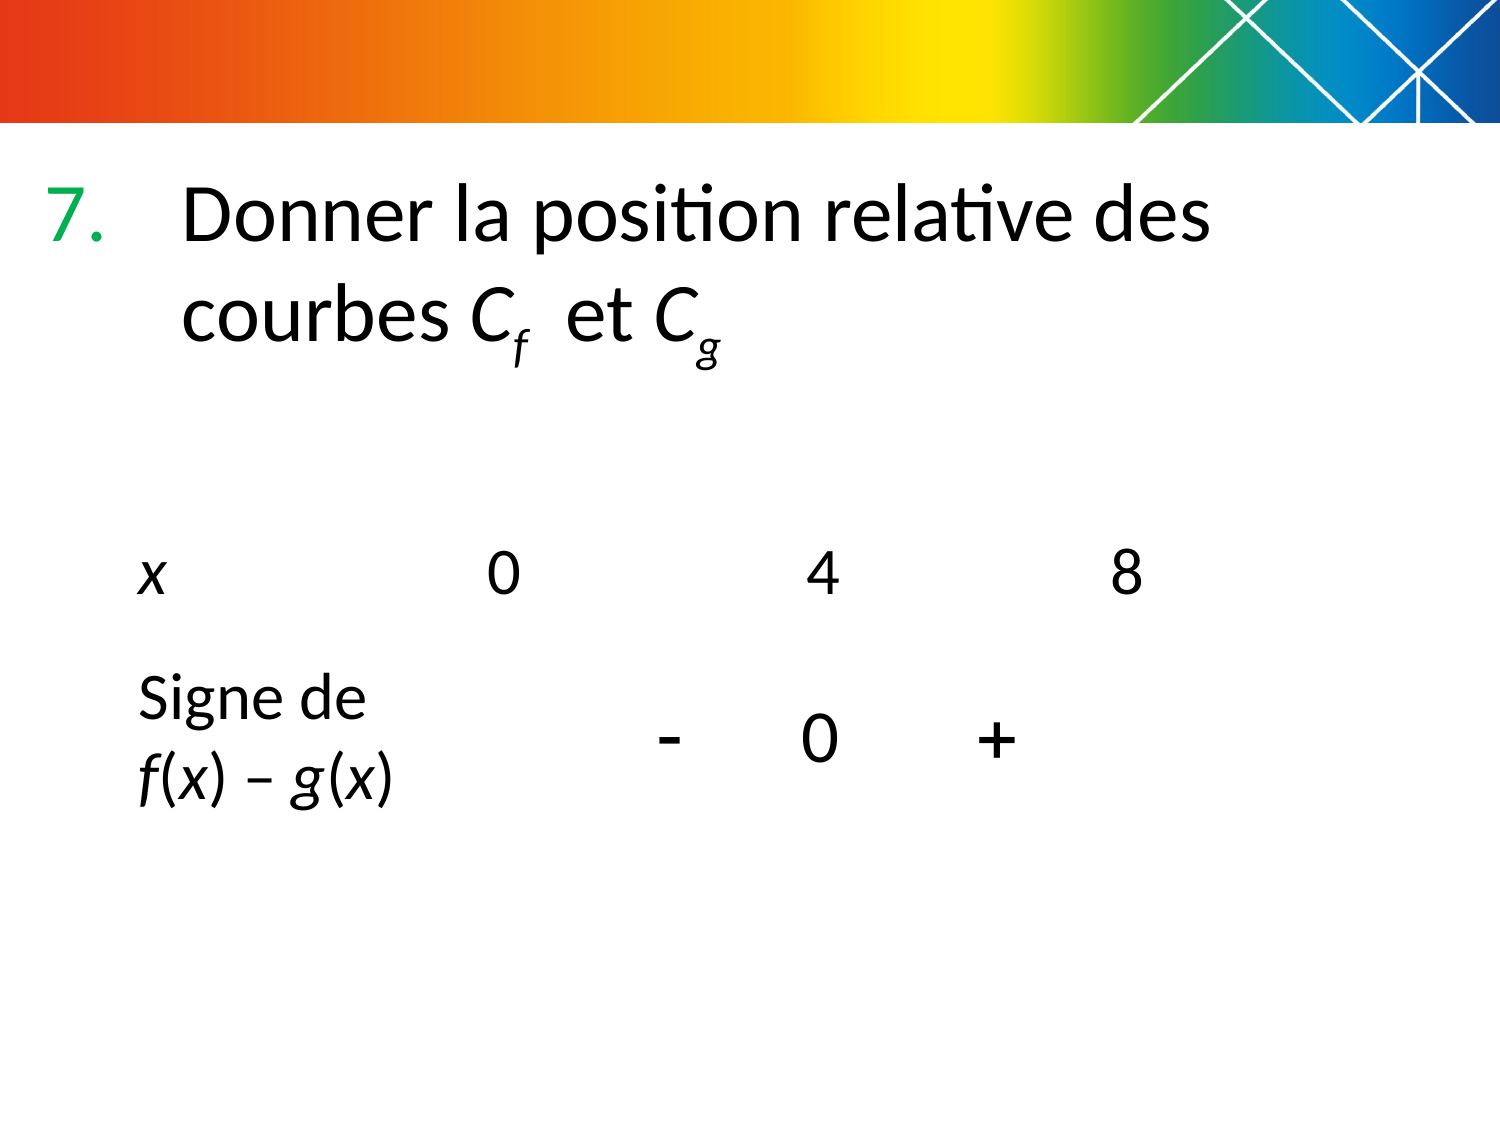

# Donner la position relative des courbes Cf et Cg
| x | 0 4 8 |
| --- | --- |
| Signe de f(x) – g(x) |  0  |